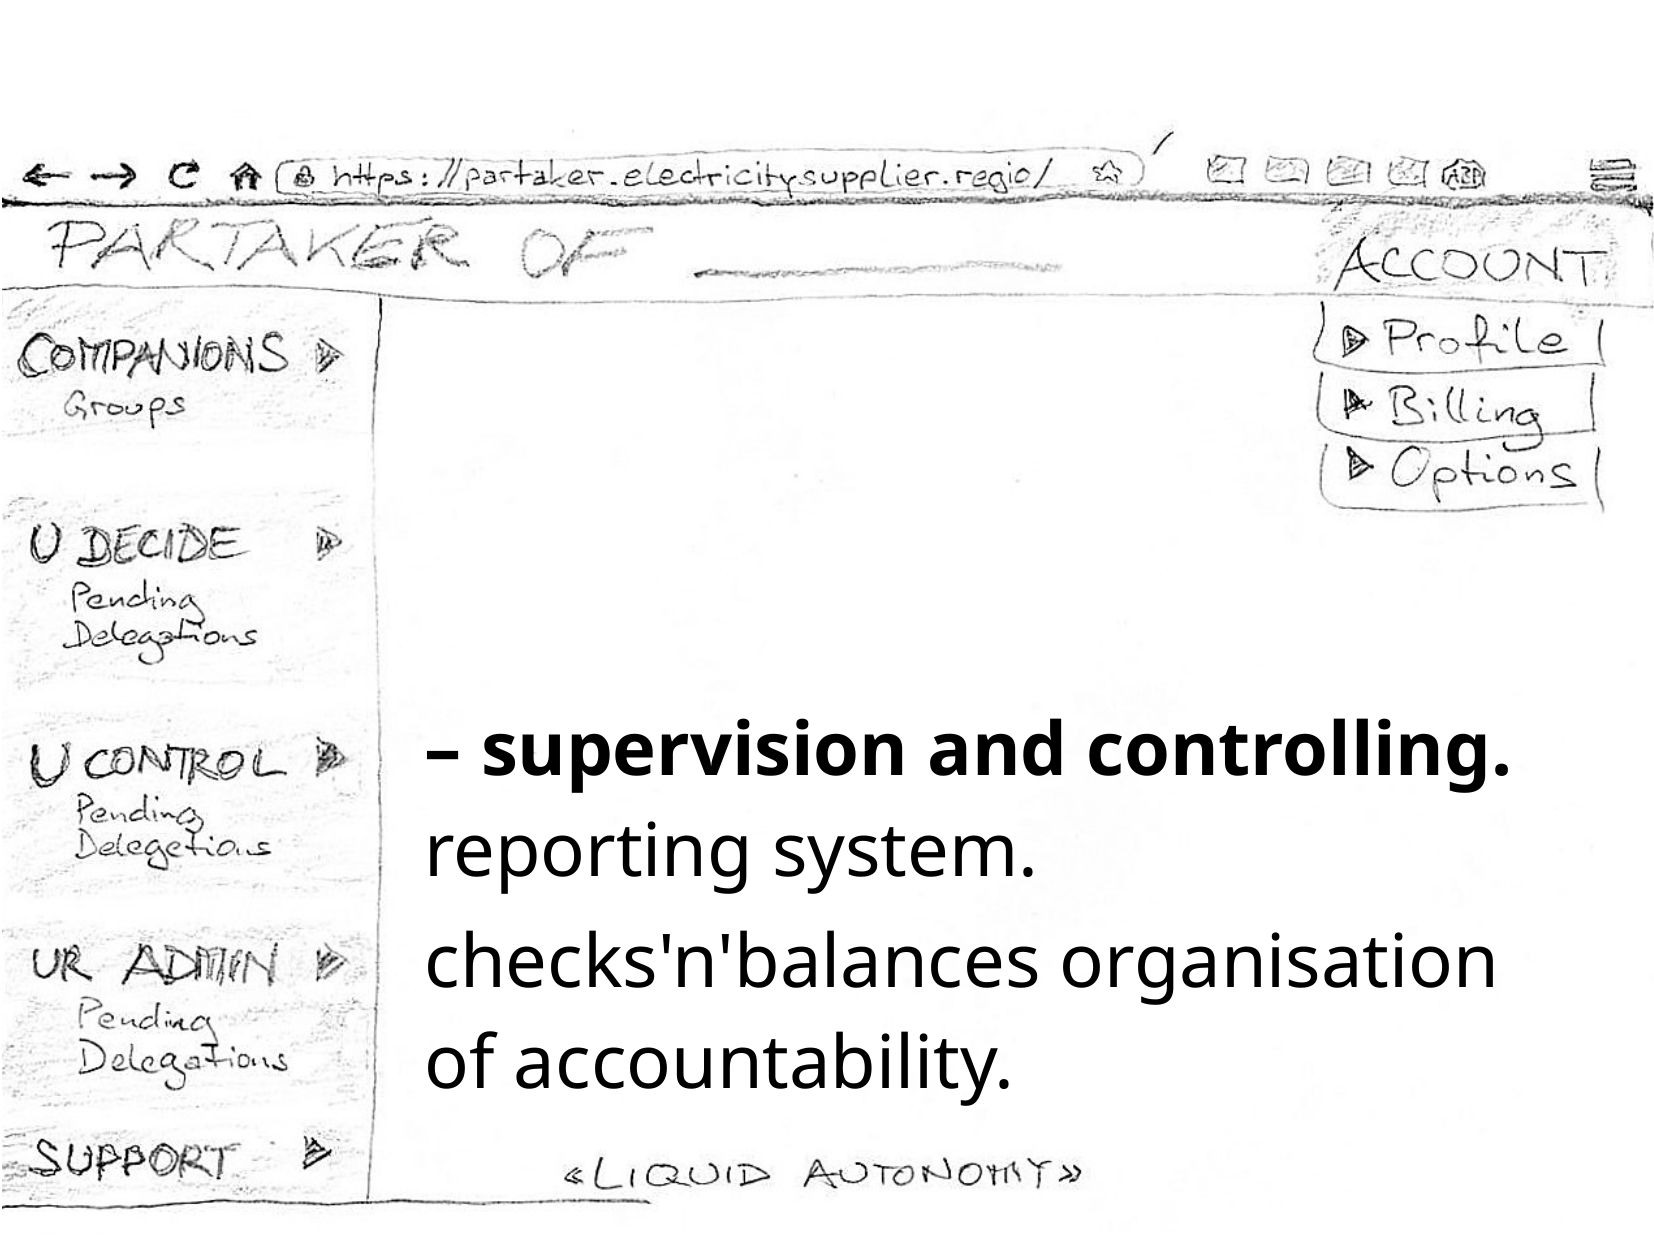

# – supervision and controlling. reporting system.
checks'n'balances organisation of accountability.